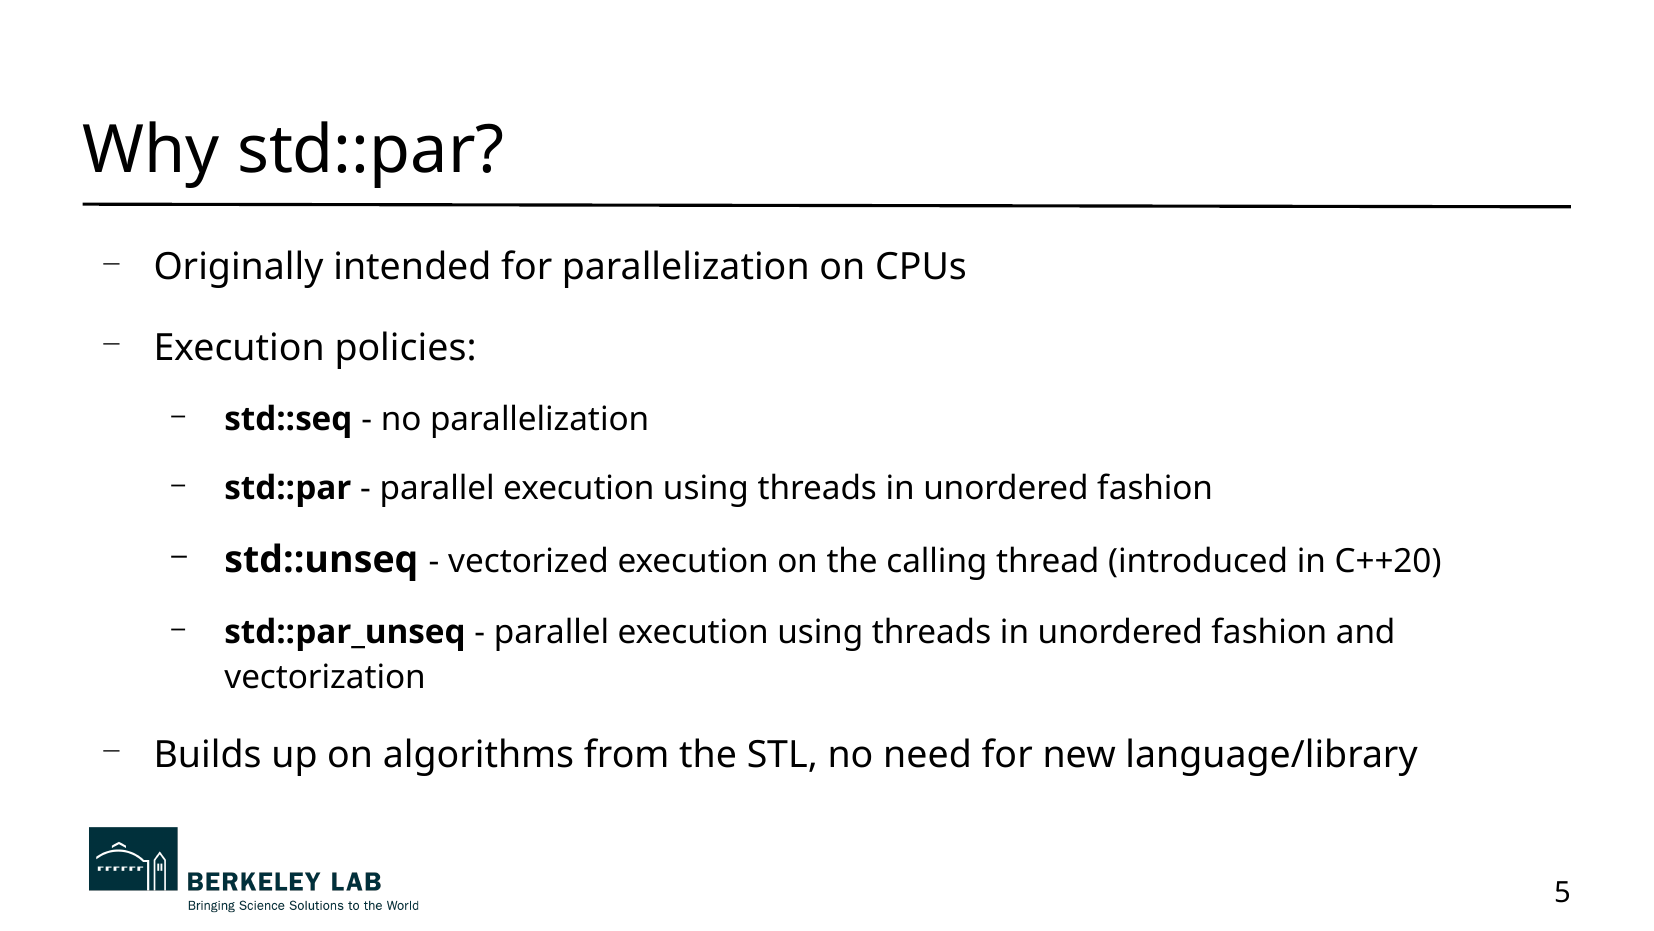

# Why std::par?
Originally intended for parallelization on CPUs
Execution policies:
std::seq - no parallelization
std::par - parallel execution using threads in unordered fashion
std::unseq - vectorized execution on the calling thread (introduced in C++20)
std::par_unseq - parallel execution using threads in unordered fashion and vectorization
Builds up on algorithms from the STL, no need for new language/library
5